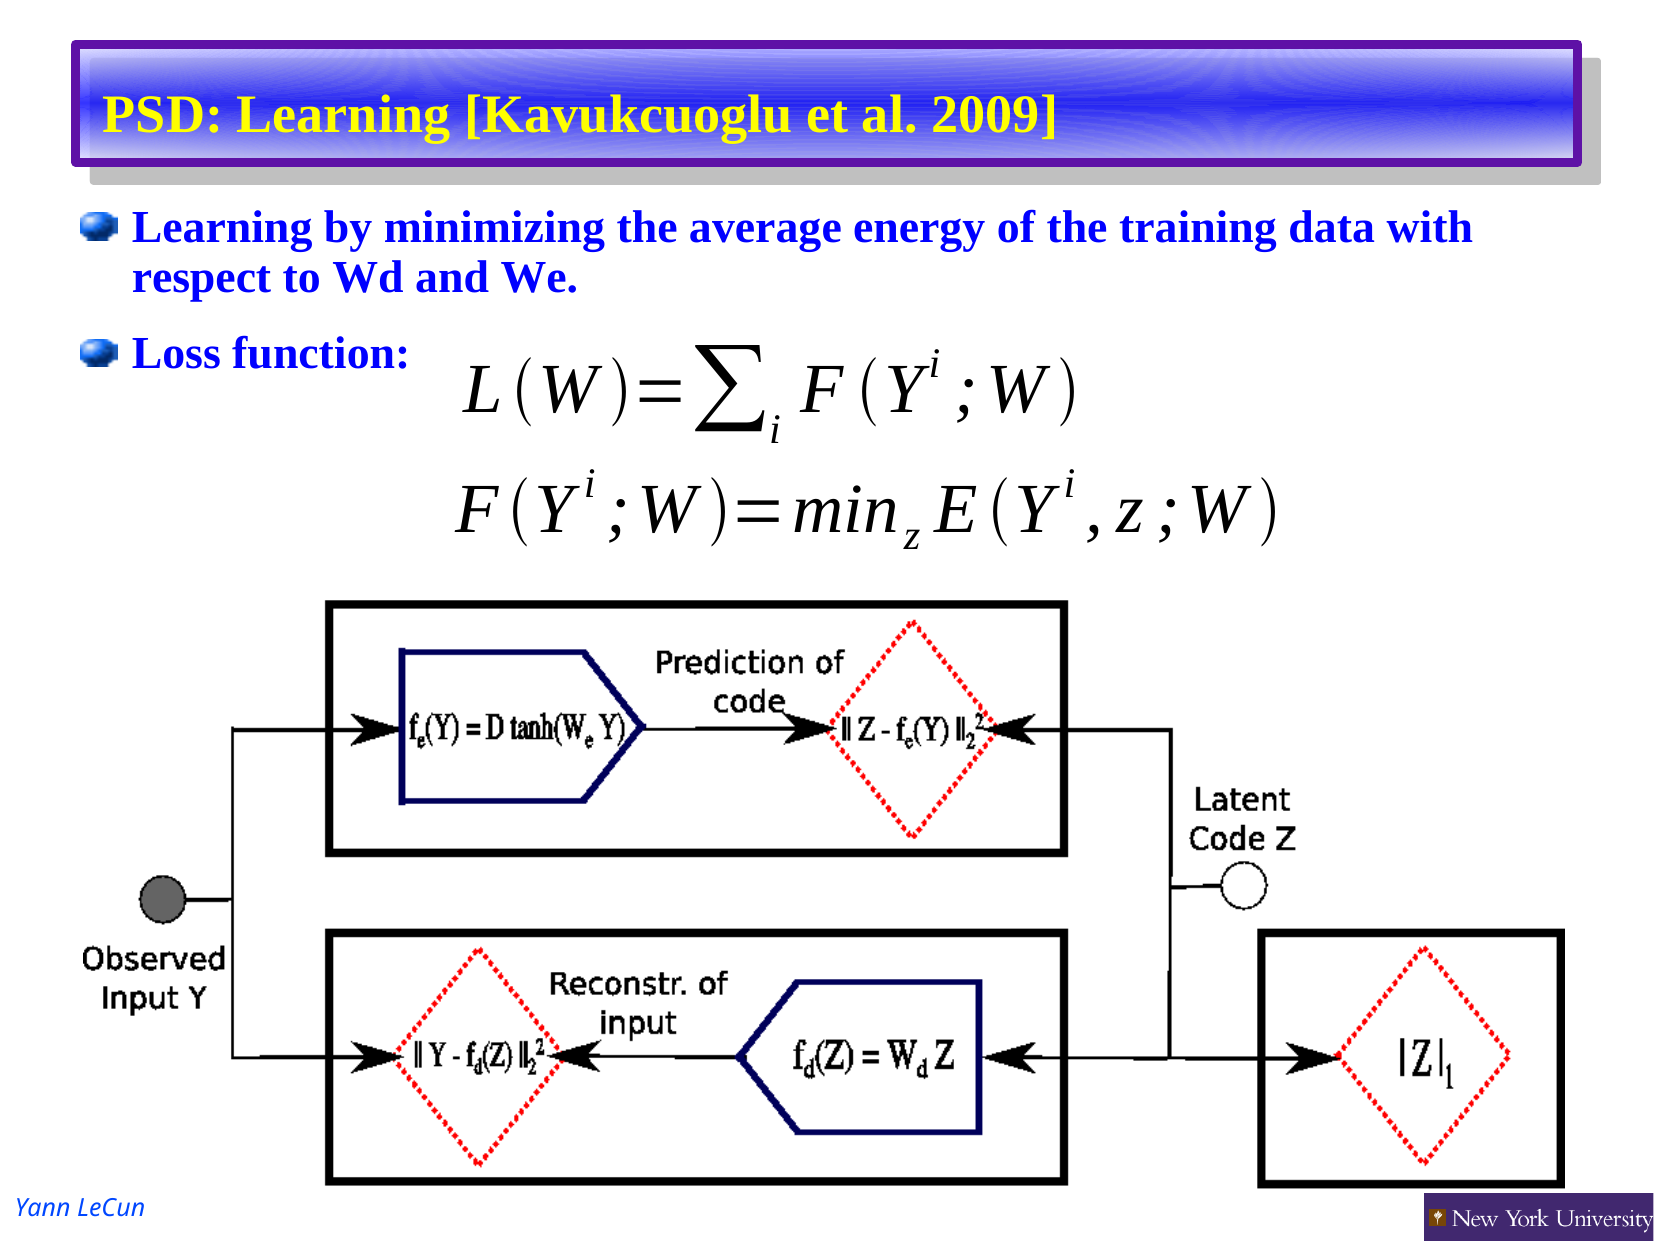

# PSD: Learning [Kavukcuoglu et al. 2009]
Learning by minimizing the average energy of the training data with respect to Wd and We.
Loss function: